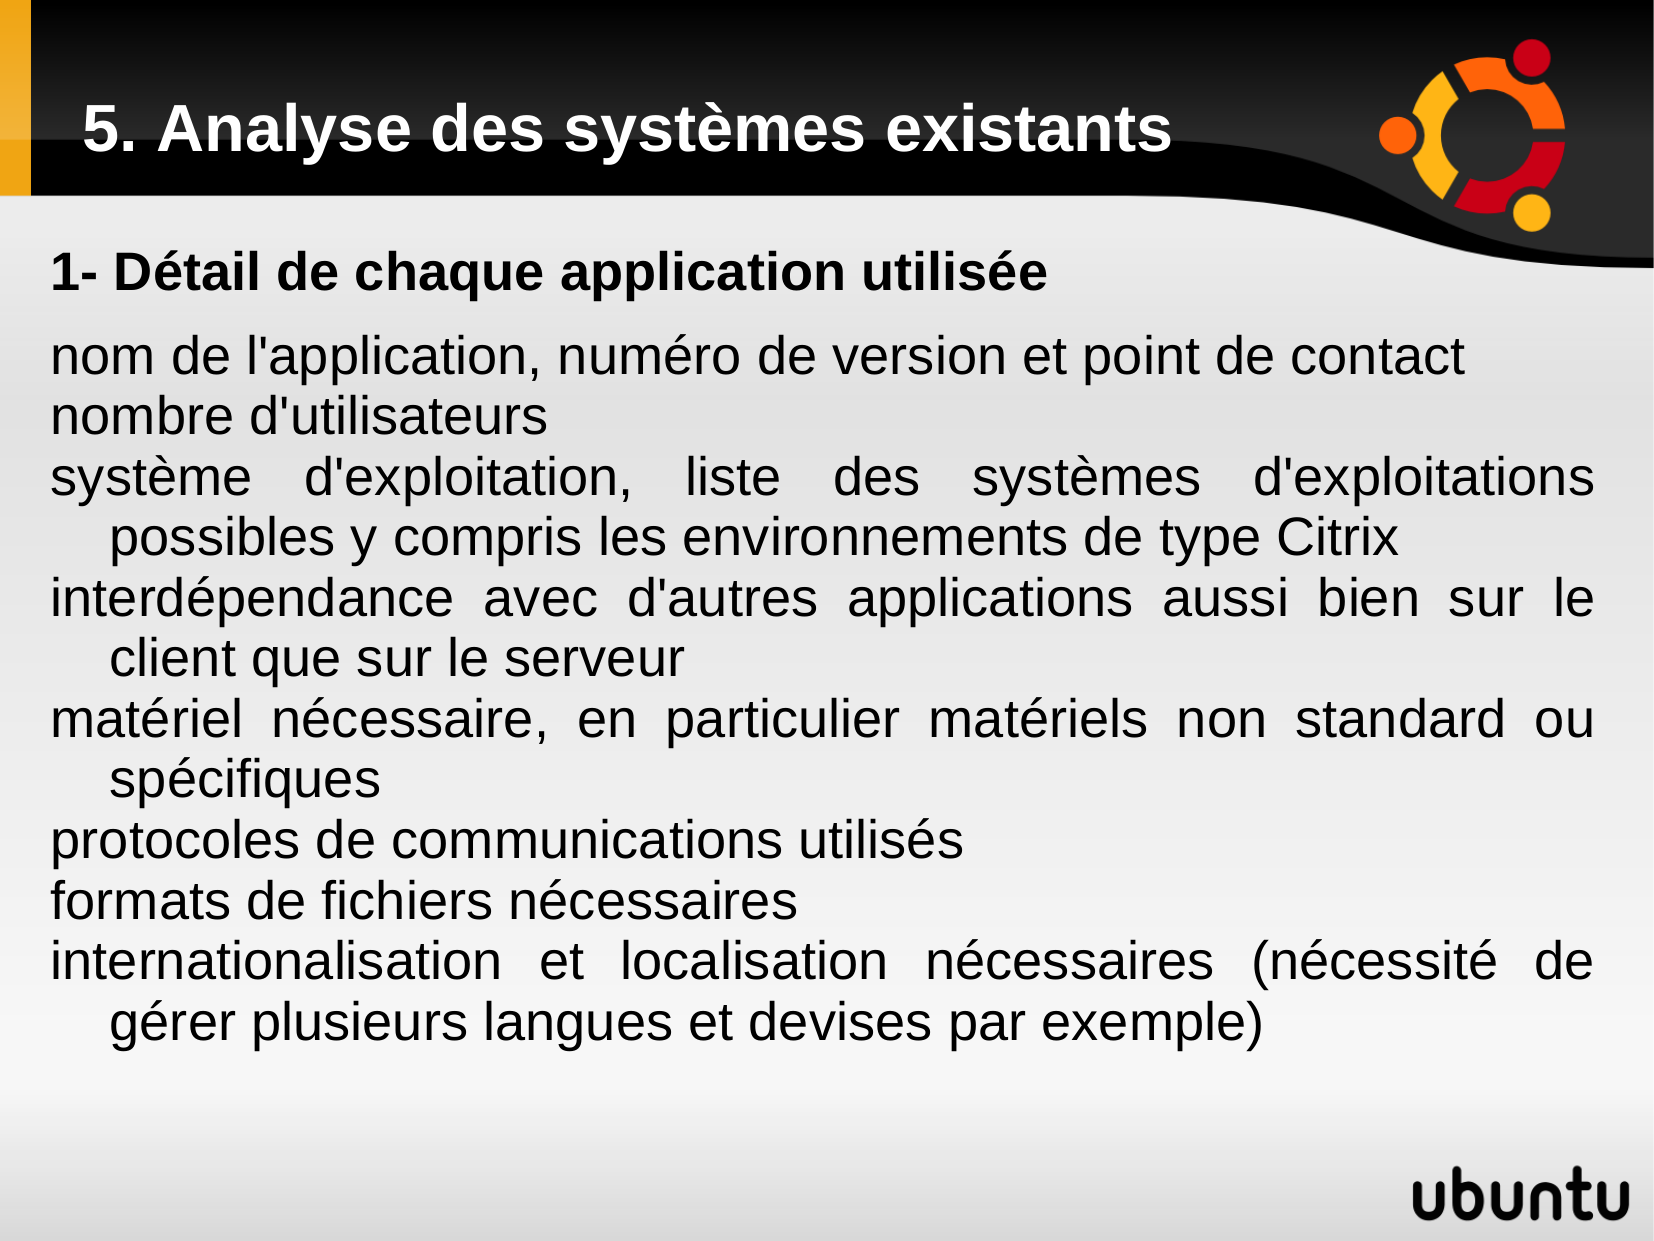

# 5. Analyse des systèmes existants
1- Détail de chaque application utilisée
nom de l'application, numéro de version et point de contact
nombre d'utilisateurs
système d'exploitation, liste des systèmes d'exploitations possibles y compris les environnements de type Citrix
interdépendance avec d'autres applications aussi bien sur le client que sur le serveur
matériel nécessaire, en particulier matériels non standard ou spécifiques
protocoles de communications utilisés
formats de fichiers nécessaires
internationalisation et localisation nécessaires (nécessité de gérer plusieurs langues et devises par exemple)